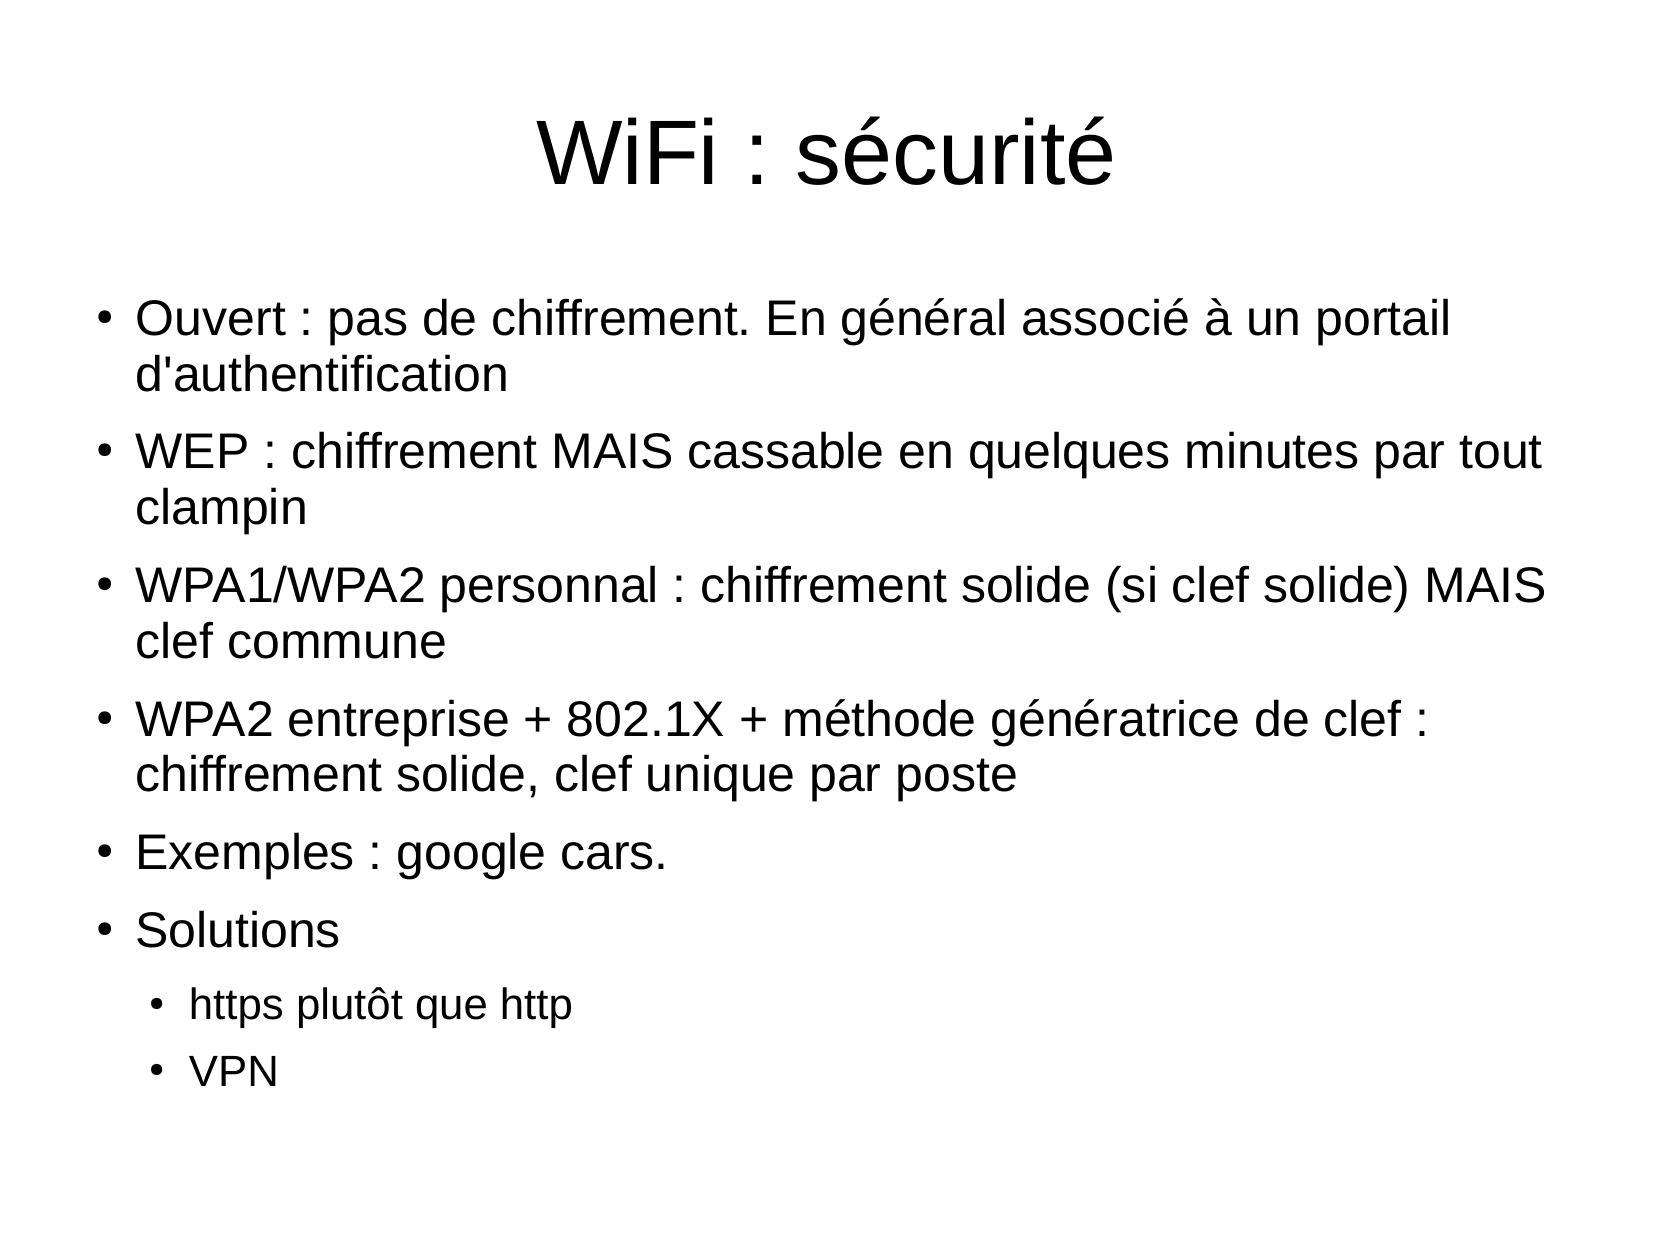

# WiFi : sécurité
Ouvert : pas de chiffrement. En général associé à un portail d'authentification
WEP : chiffrement MAIS cassable en quelques minutes par tout clampin
WPA1/WPA2 personnal : chiffrement solide (si clef solide) MAIS clef commune
WPA2 entreprise + 802.1X + méthode génératrice de clef : chiffrement solide, clef unique par poste
Exemples : google cars.
Solutions
https plutôt que http
VPN